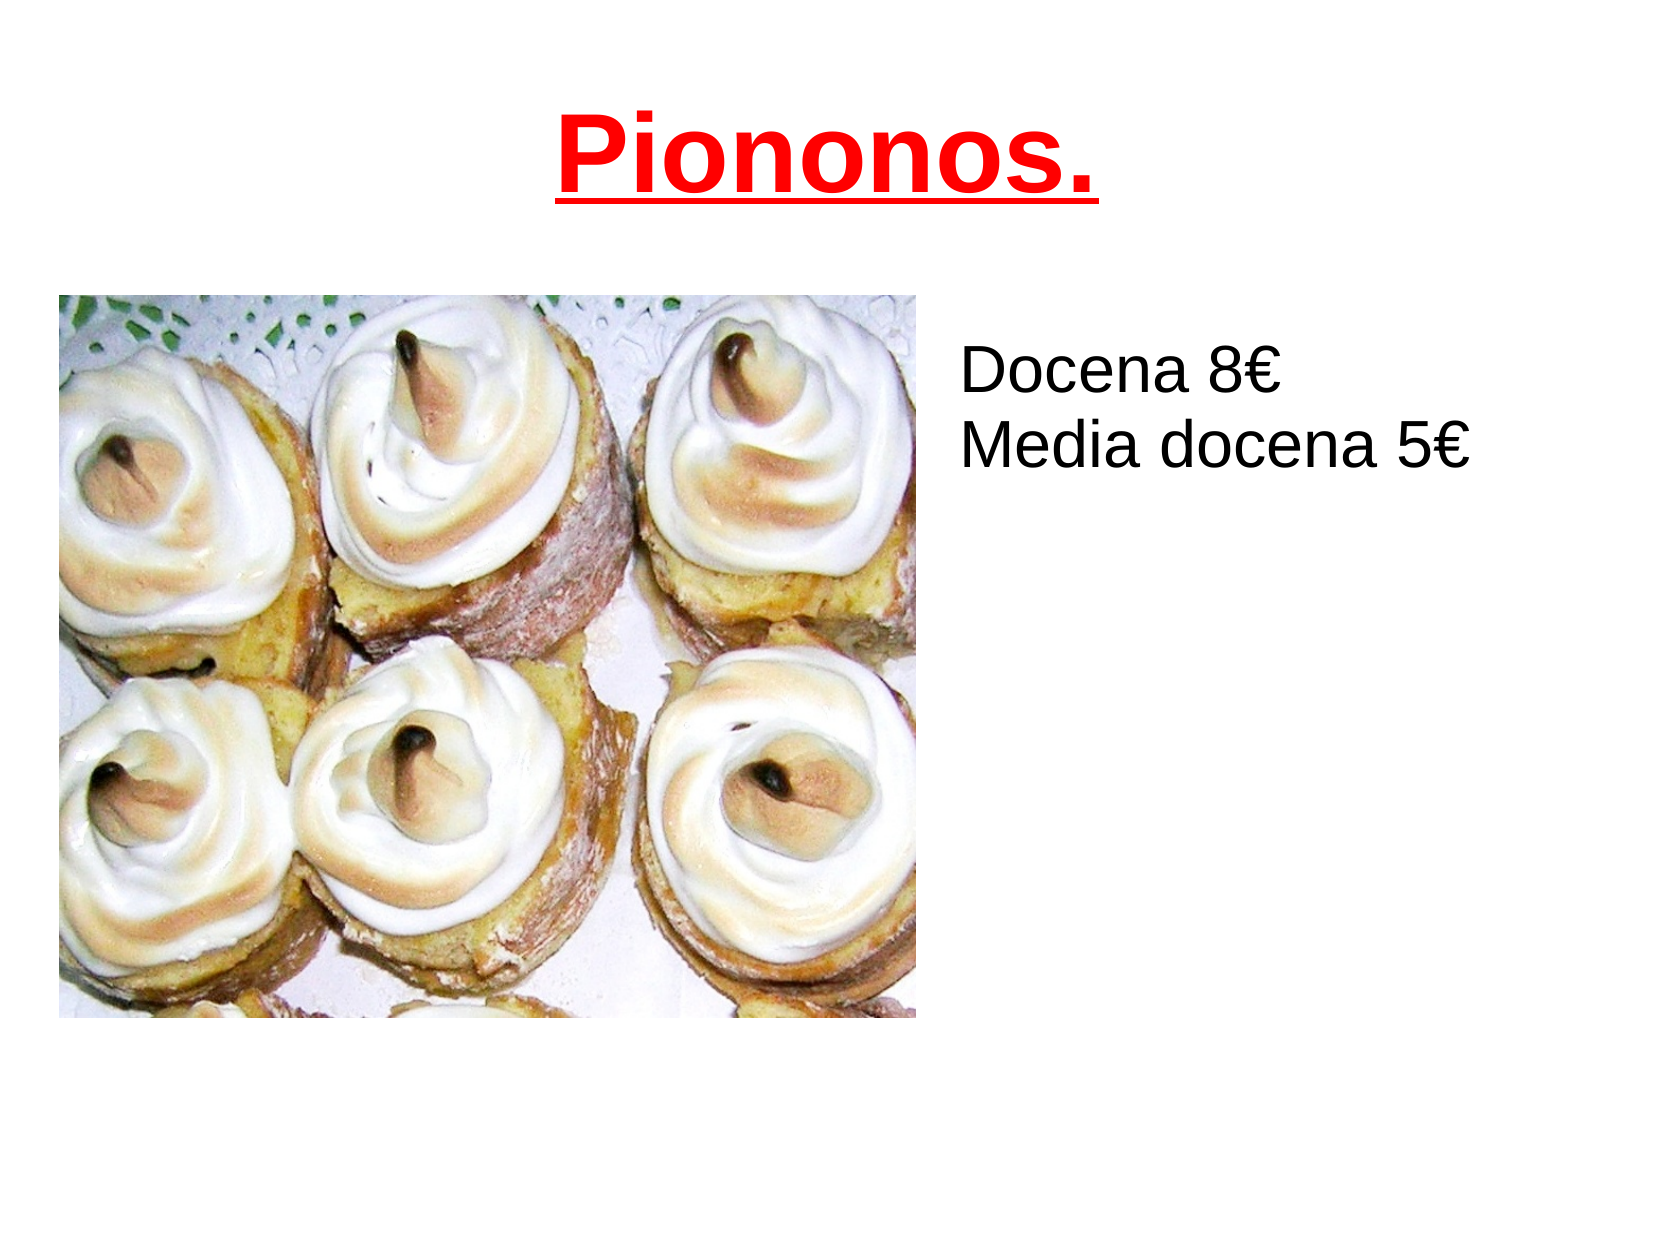

# Piononos.
Docena 8€
Media docena 5€